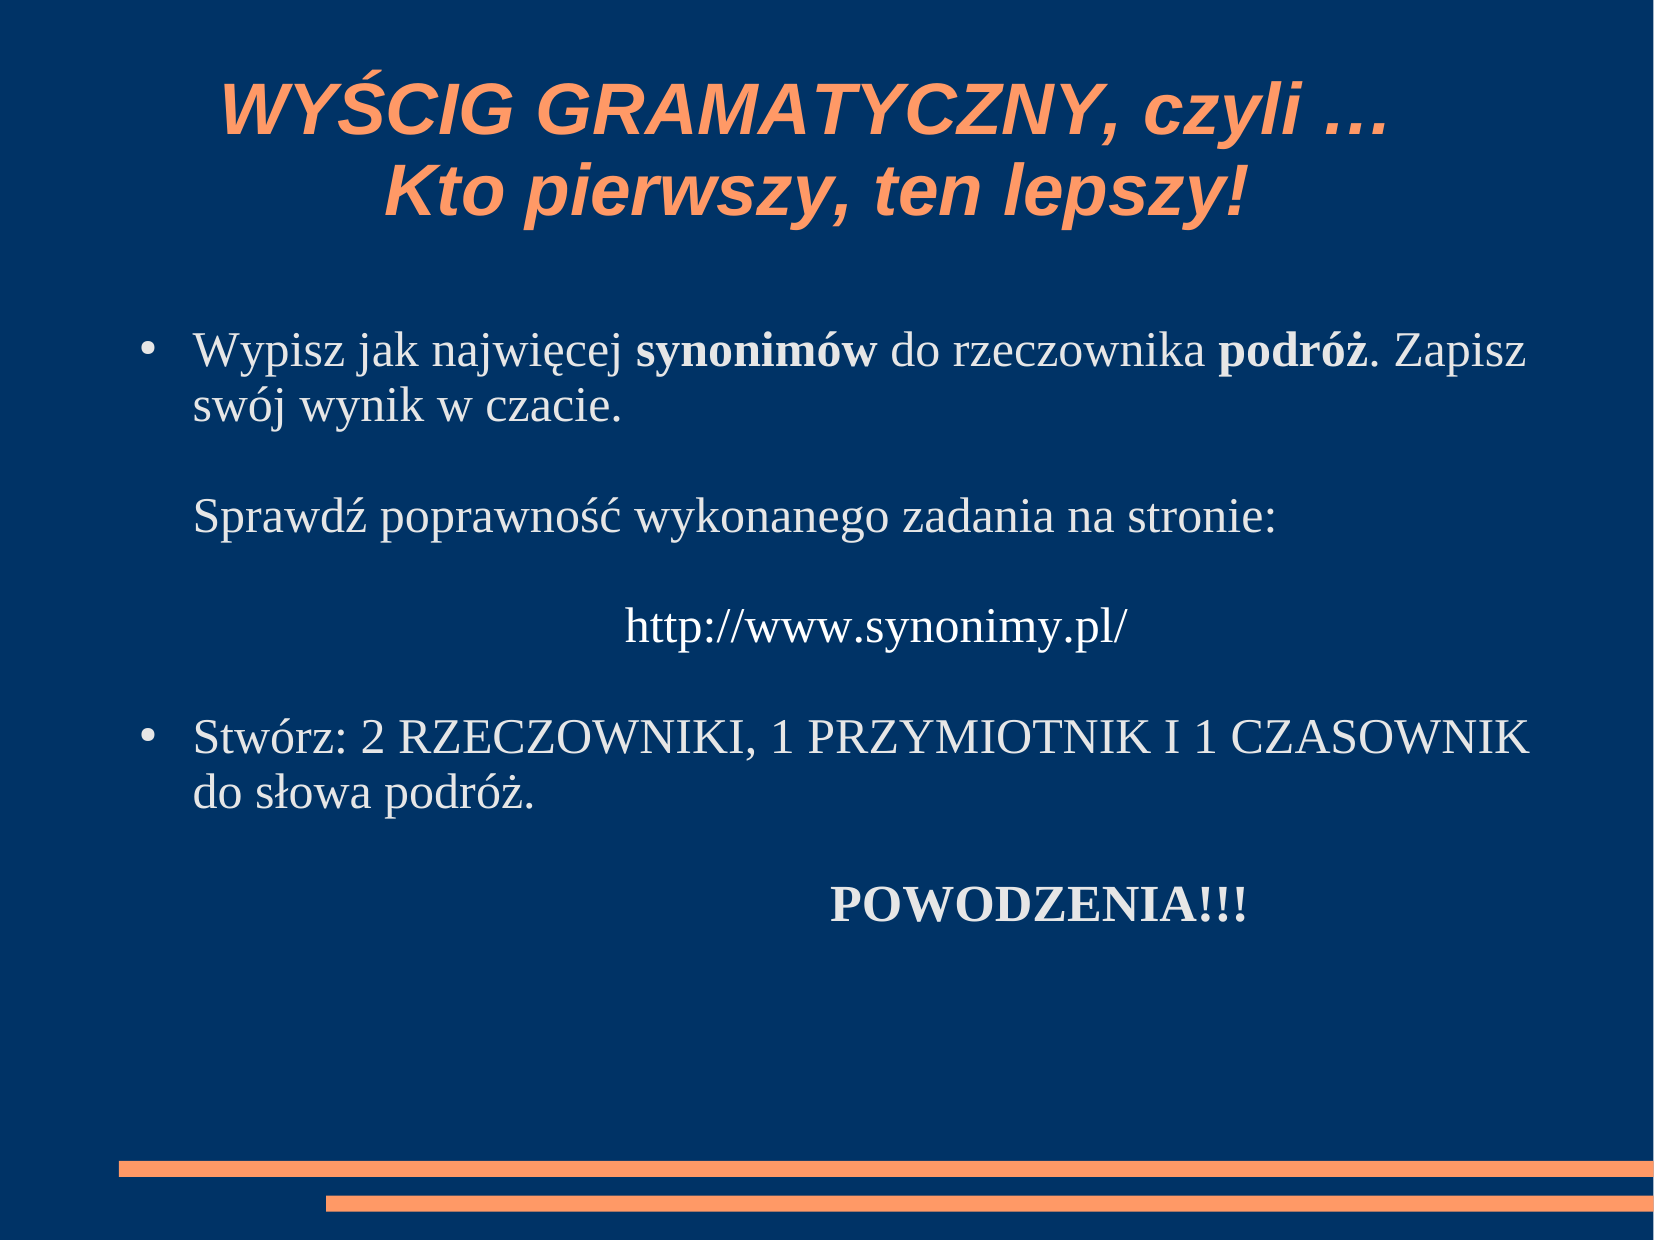

# WYŚCIG GRAMATYCZNY, czyli … Kto pierwszy, ten lepszy!
Wypisz jak najwięcej synonimów do rzeczownika podróż. Zapisz swój wynik w czacie.
Sprawdź poprawność wykonanego zadania na stronie:
http://www.synonimy.pl/
Stwórz: 2 RZECZOWNIKI, 1 PRZYMIOTNIK I 1 CZASOWNIK
do słowa podróż.
POWODZENIA!!!